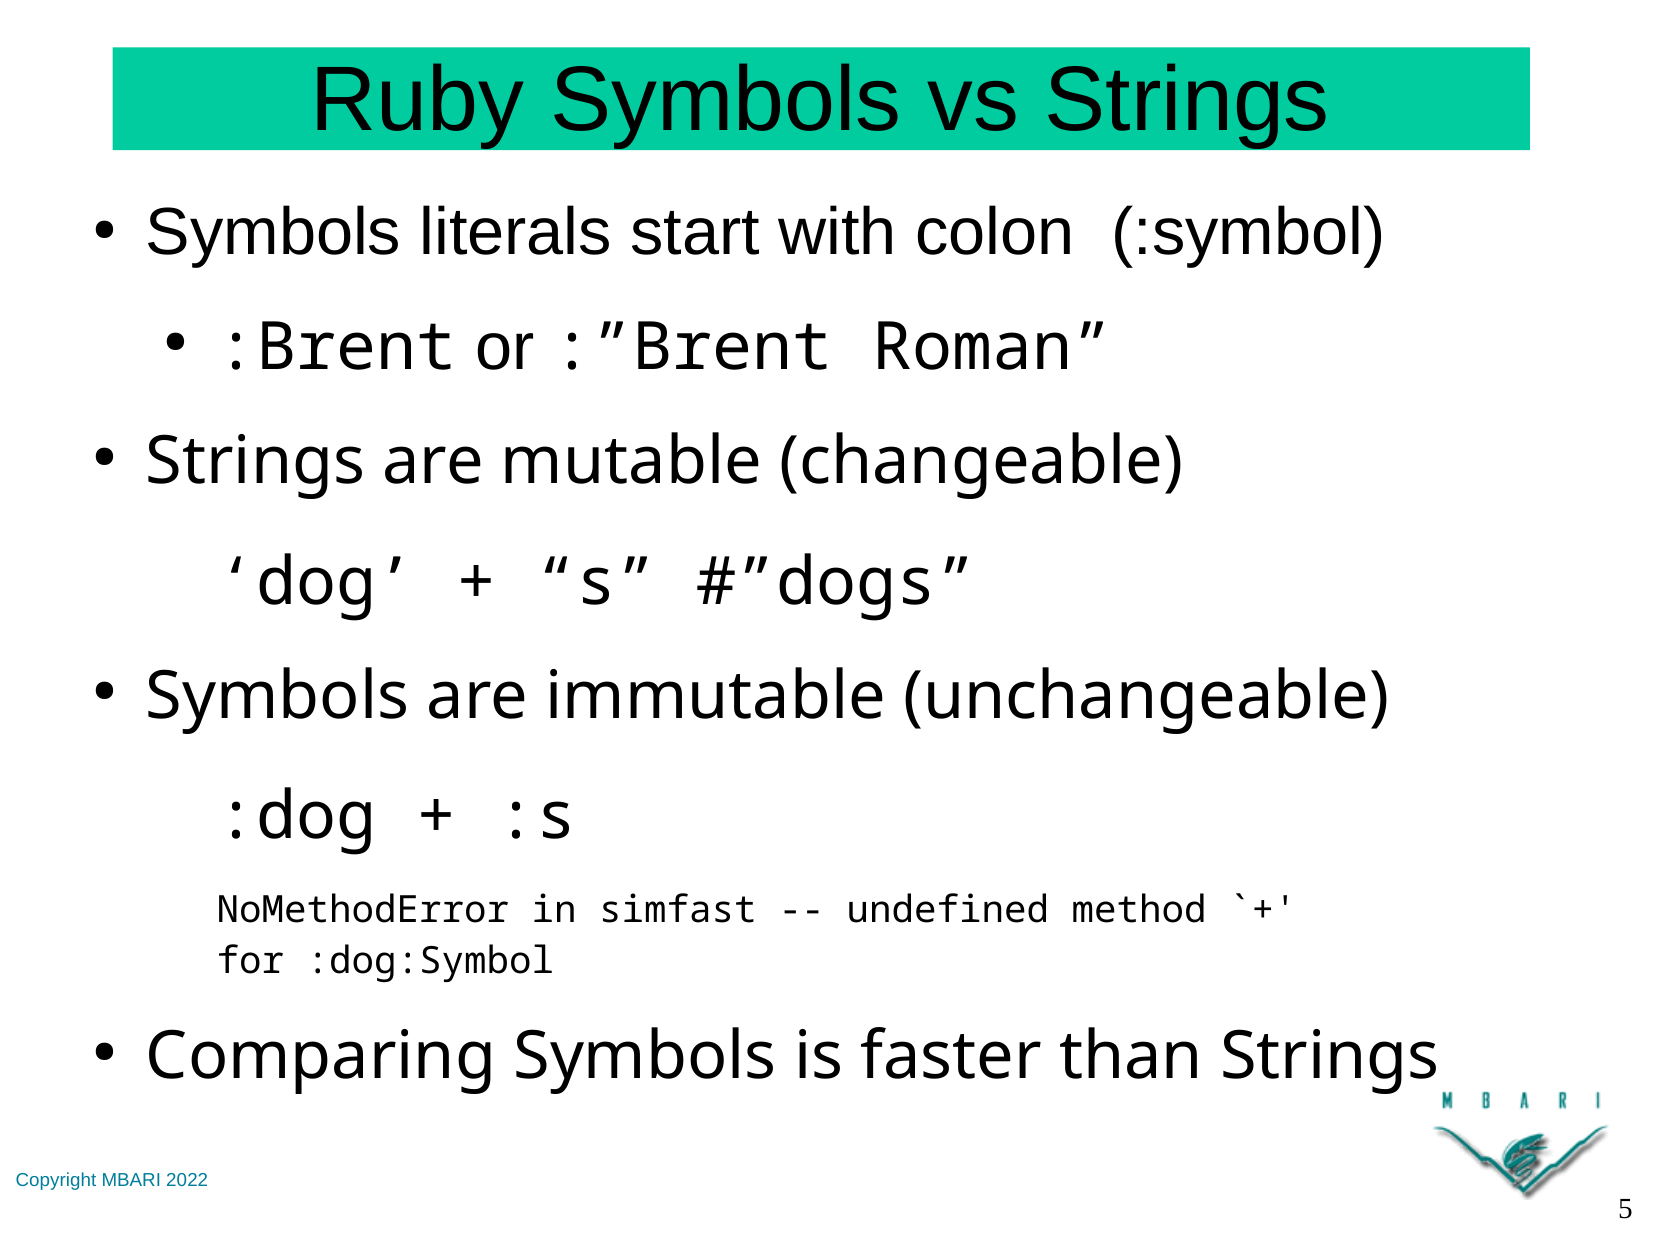

# Ruby Symbols vs Strings
Symbols literals start with colon (:symbol)
:Brent or :”Brent Roman”
Strings are mutable (changeable)
‘dog’ + “s” #”dogs”
Symbols are immutable (unchangeable)
:dog + :s
NoMethodError in simfast -- undefined method `+' for :dog:Symbol
Comparing Symbols is faster than Strings